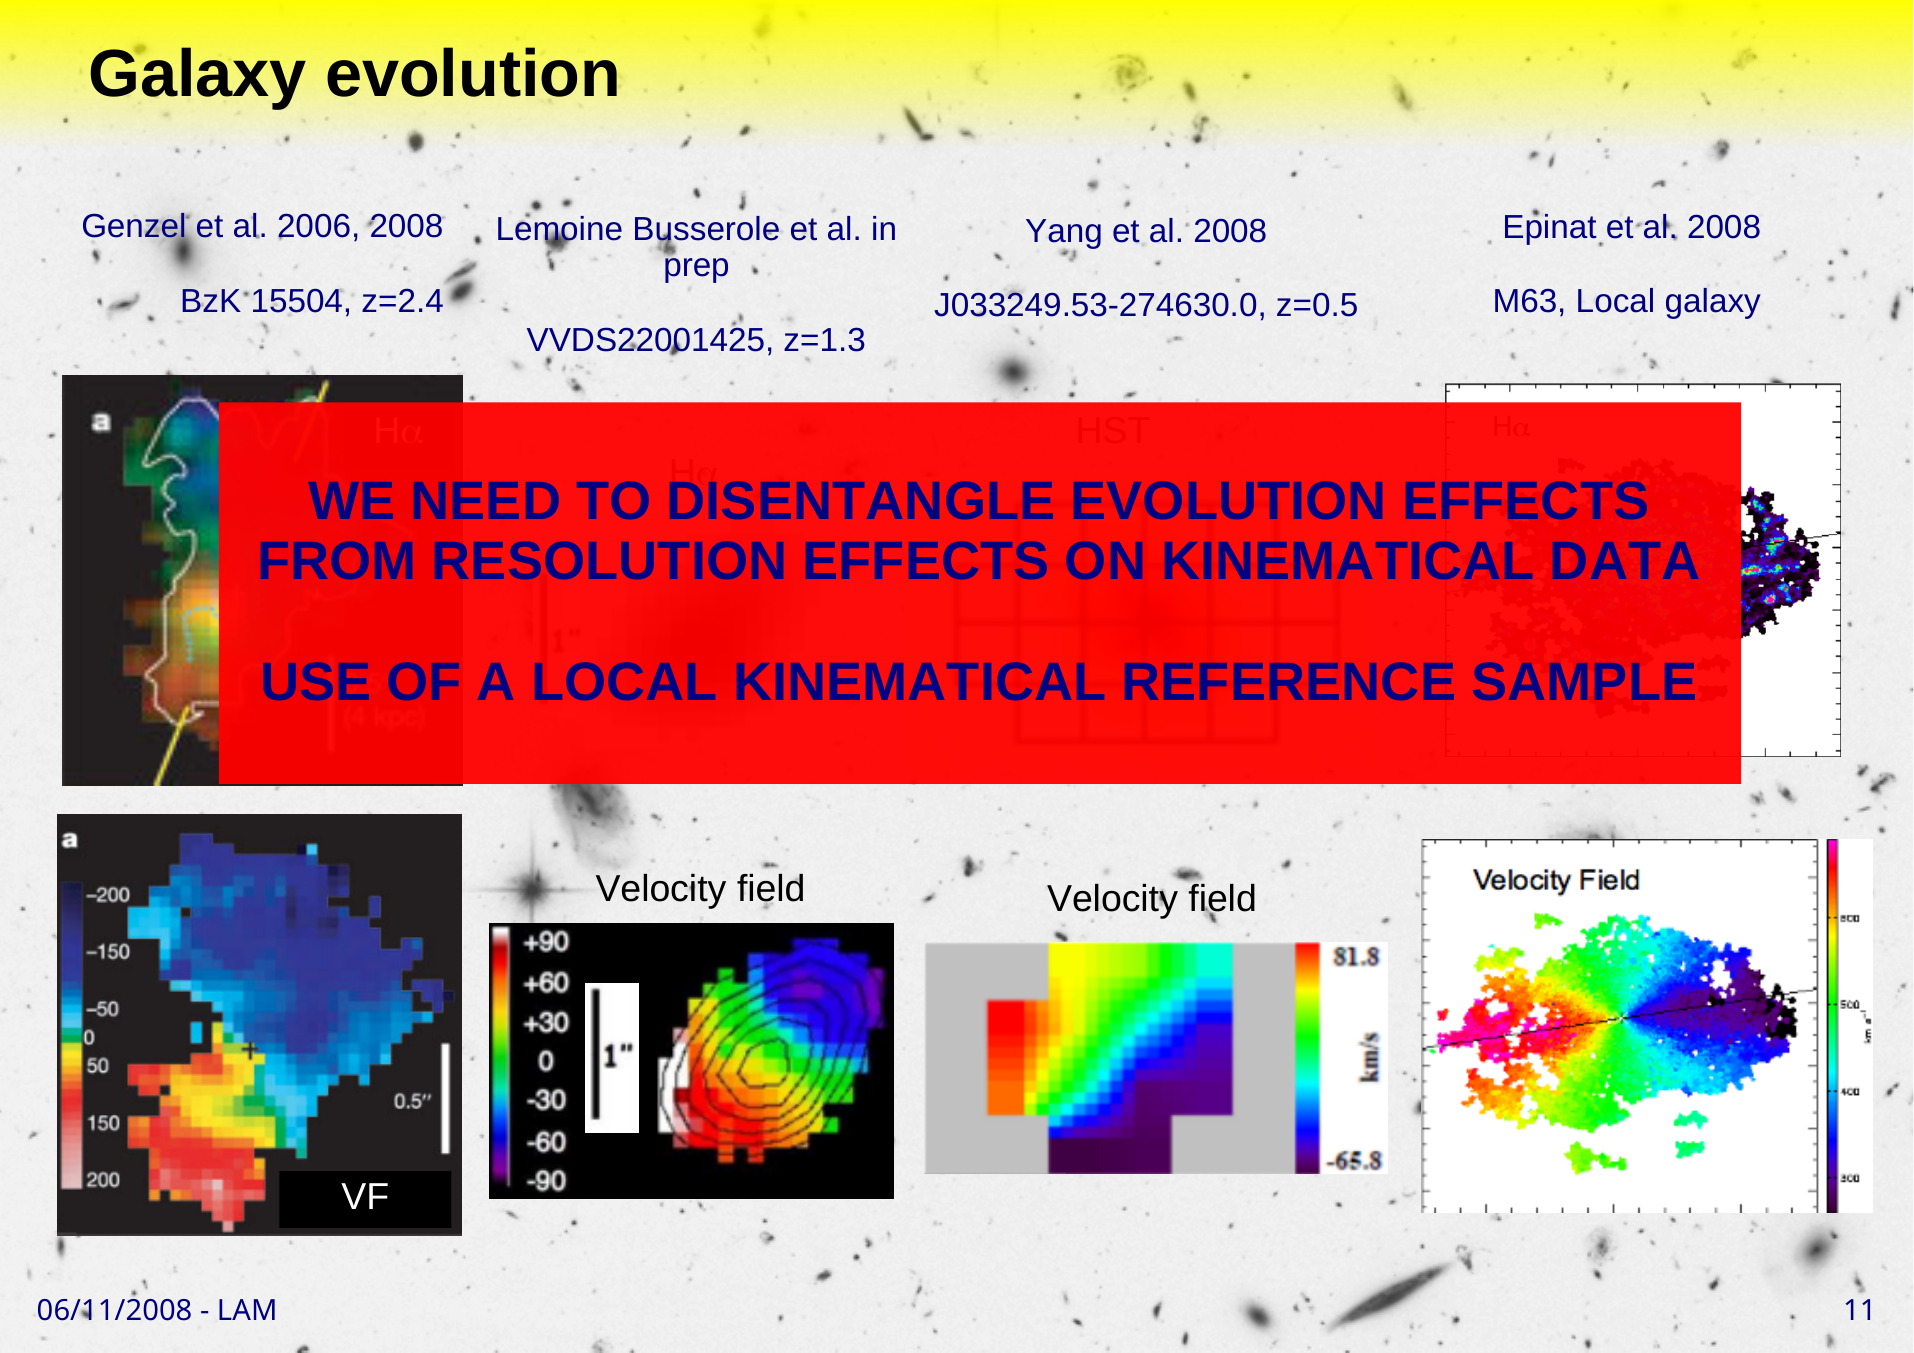

# Galaxy evolution
Genzel et al. 2006, 2008
BzK 15504, z=2.4
Epinat et al. 2008
M63, Local galaxy
Lemoine Busserole et al. in prep
VVDS22001425, z=1.3
Yang et al. 2008
J033249.53-274630.0, z=0.5
WE NEED TO DISENTANGLE EVOLUTION EFFECTS FROM RESOLUTION EFFECTS ON KINEMATICAL DATA
USE OF A LOCAL KINEMATICAL REFERENCE SAMPLE
Hα
HST
Hα
Velocity field
Velocity field
VF
11
06/11/2008 - LAM